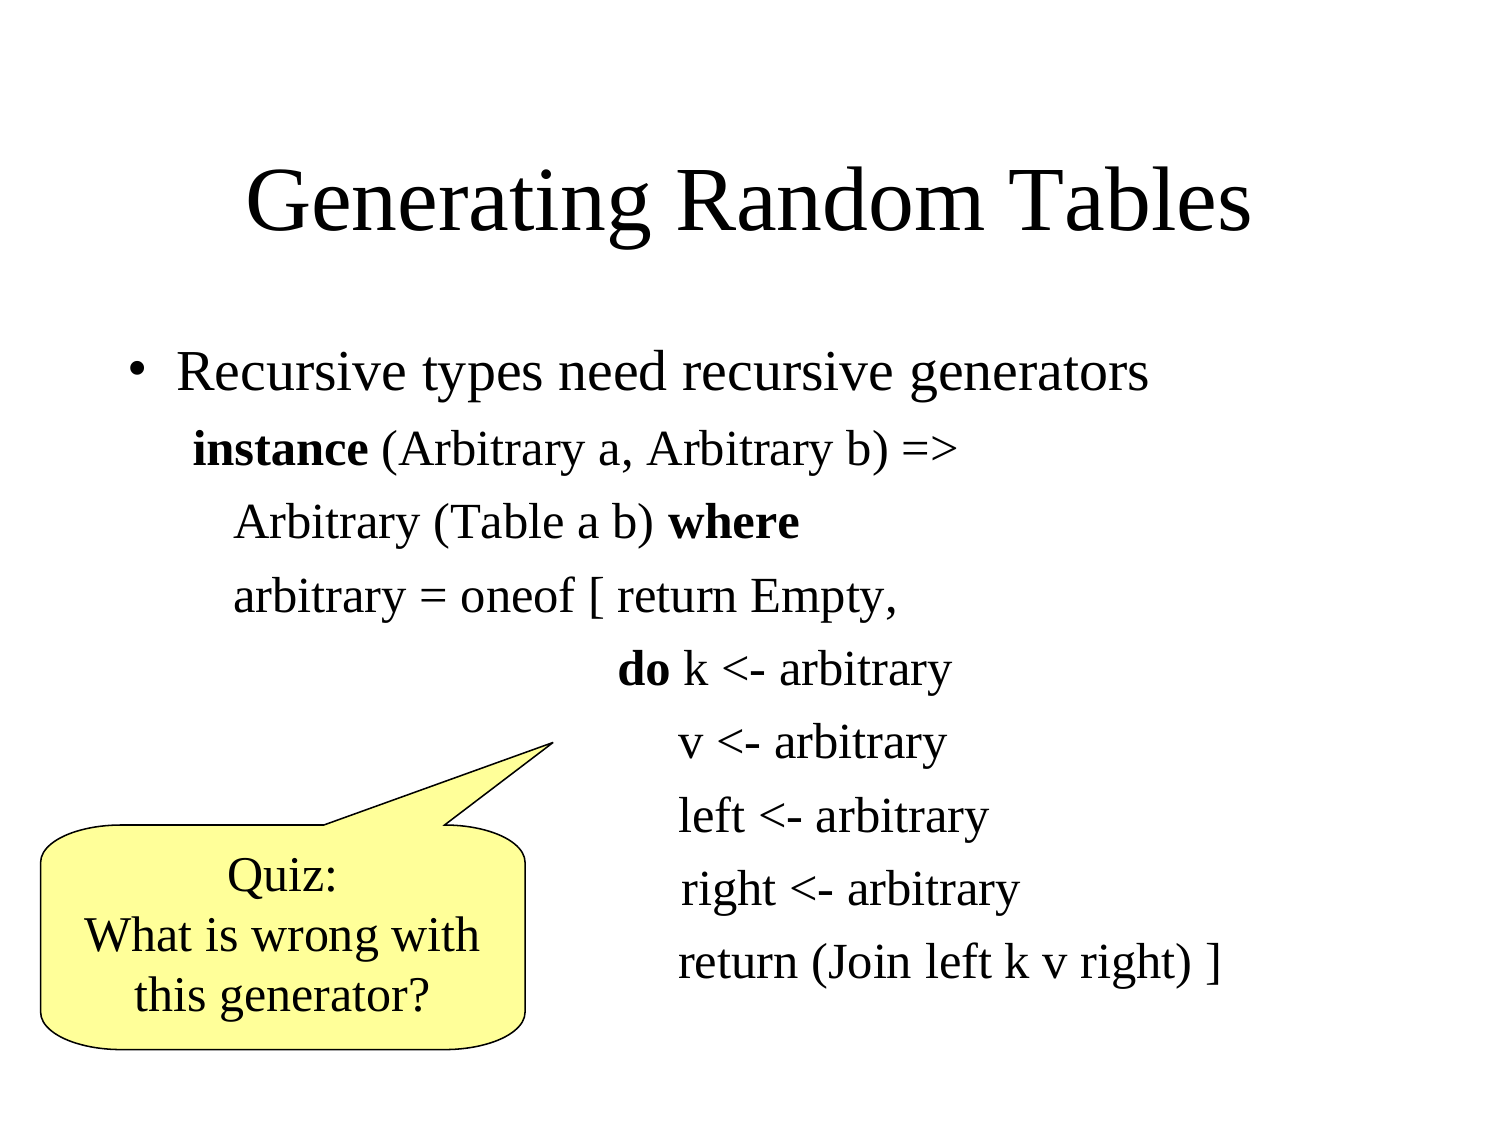

# Generating Random Tables
Recursive types need recursive generators
instance (Arbitrary a, Arbitrary b) =>
				Arbitrary (Table a b) where
		arbitrary = oneof [ return Empty,
	 		 do k <- arbitrary
		 		 v <- arbitrary
		 		 left <- arbitrary
		 		 right <- arbitrary
		 		 return (Join left k v right) ]
Quiz:
What is wrong with this generator?